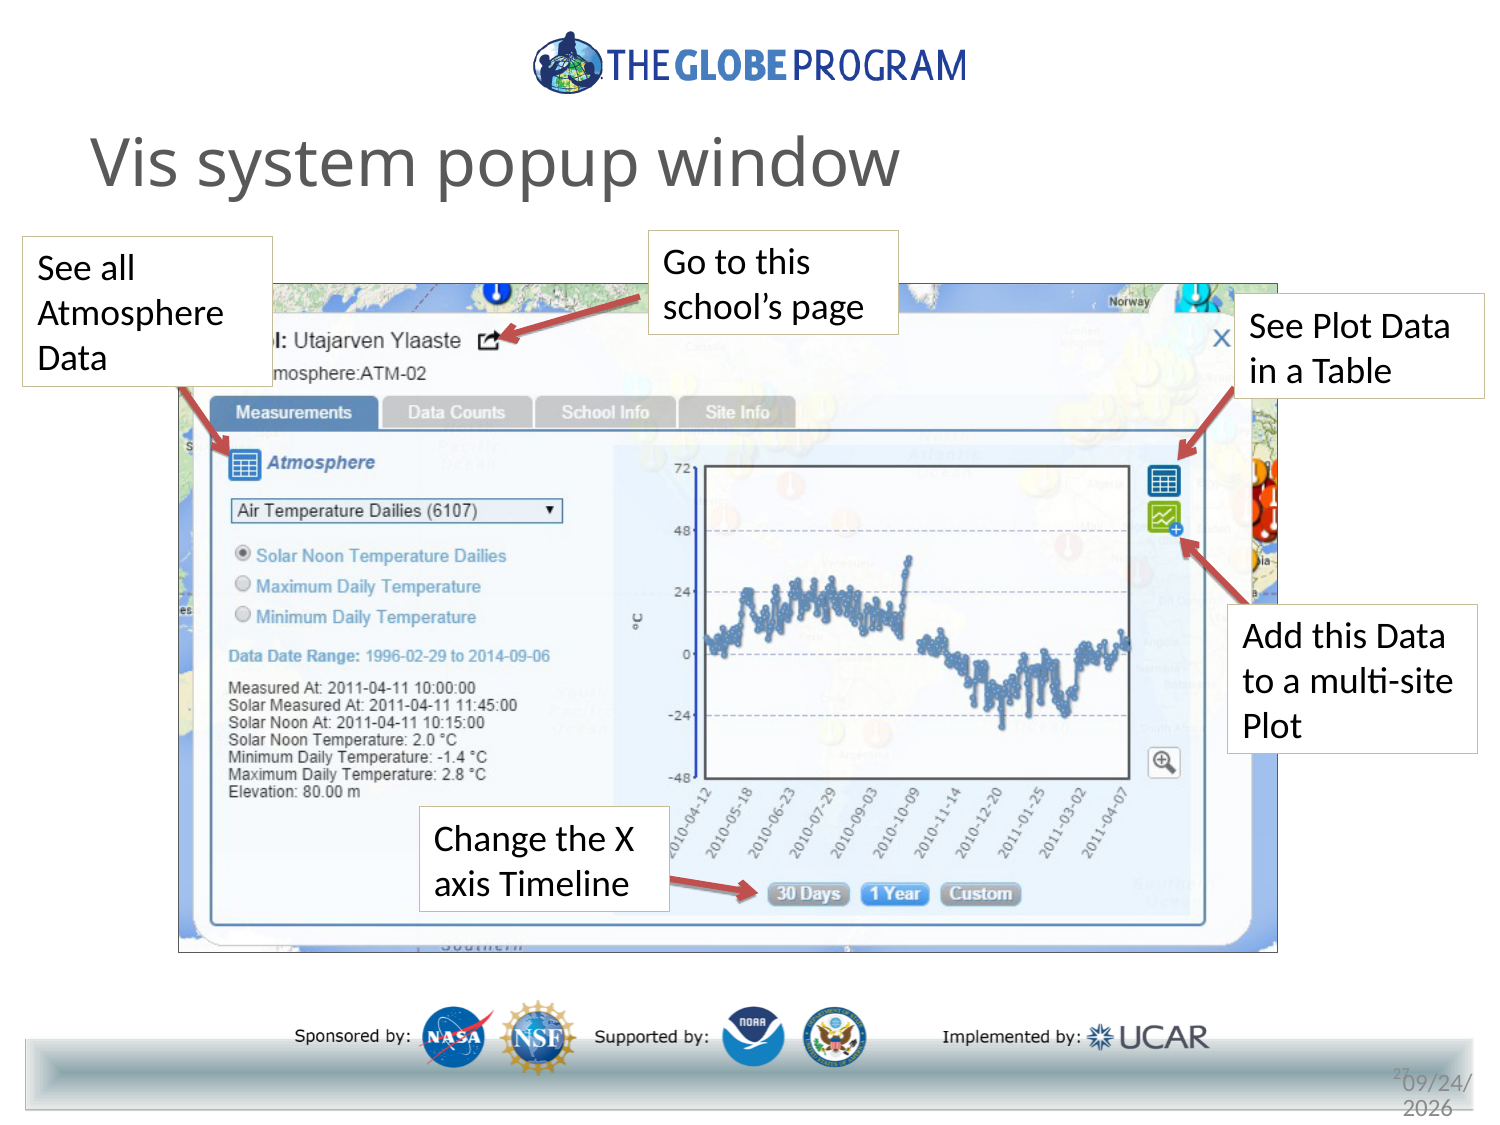

# Vis system popup window
Go to this school’s page
See all Atmosphere Data
See Plot Data in a Table
Add this Data to a multi-site Plot
Change the X axis Timeline